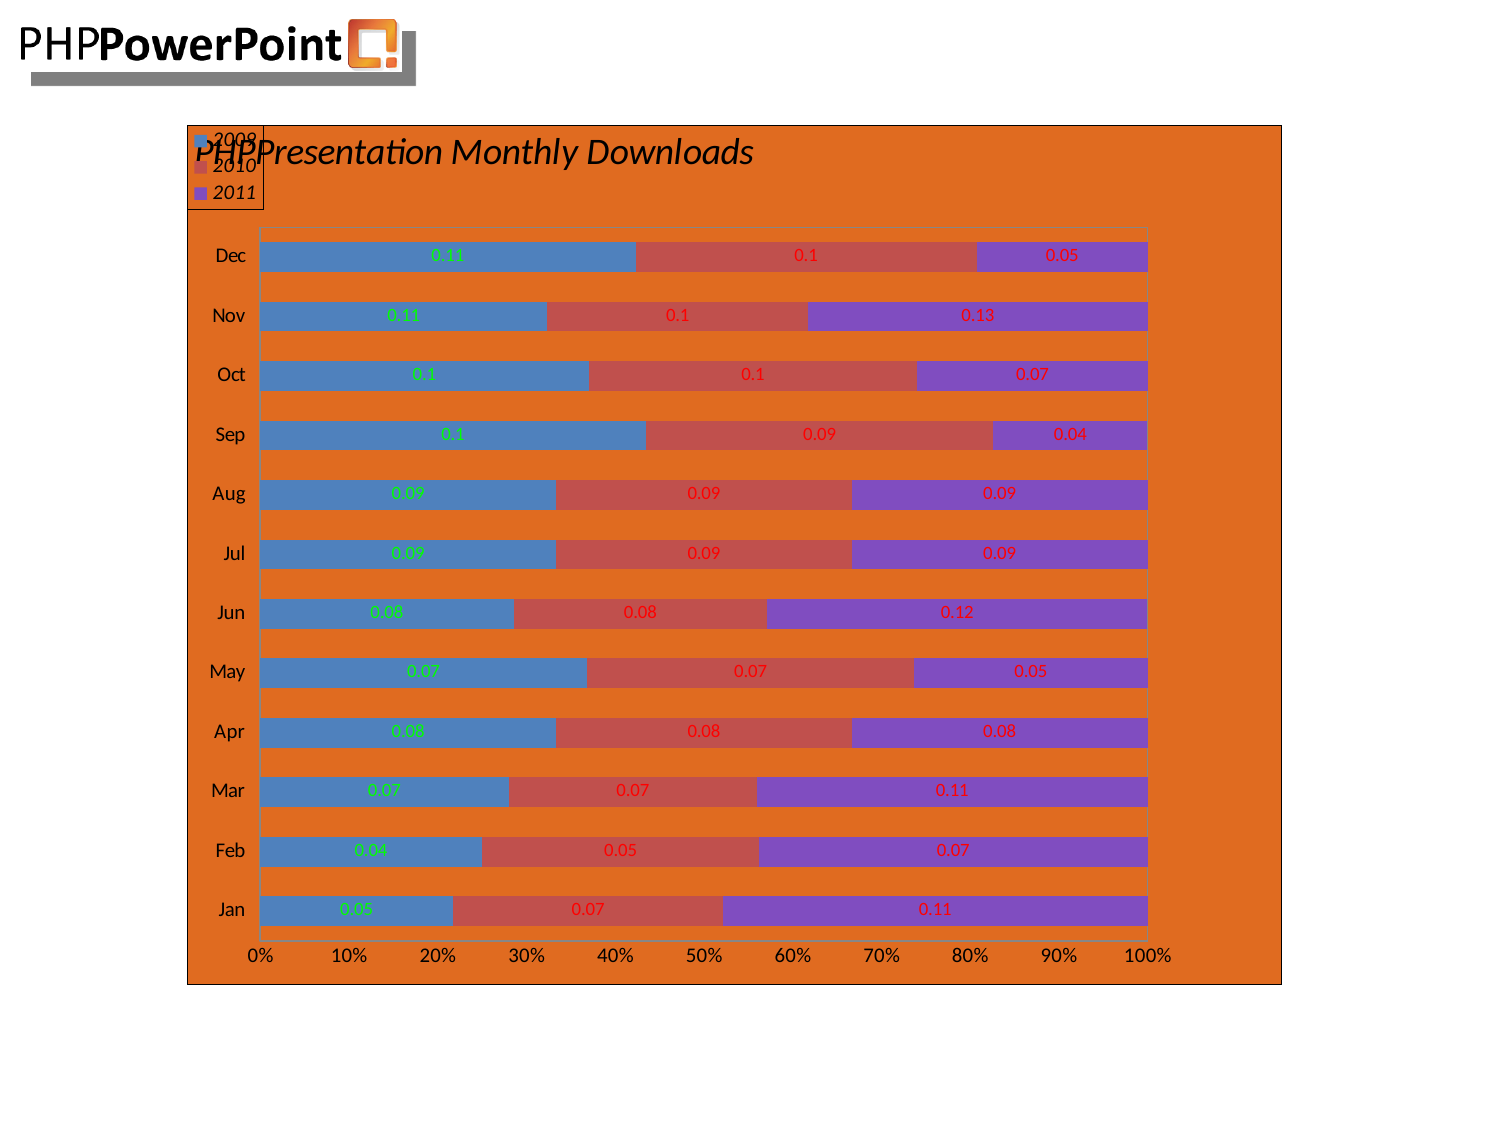

### Chart: PHPPresentation Monthly Downloads
| Category | 2009 | 2010 | 2011 |
|---|---|---|---|
| Jan | 0.05 | 0.07 | 0.11 |
| Feb | 0.04 | 0.05 | 0.07 |
| Mar | 0.07 | 0.07 | 0.11 |
| Apr | 0.08 | 0.08 | 0.08 |
| May | 0.07 | 0.07 | 0.05 |
| Jun | 0.08 | 0.08 | 0.12 |
| Jul | 0.09 | 0.09 | 0.09 |
| Aug | 0.09 | 0.09 | 0.09 |
| Sep | 0.1 | 0.09 | 0.04 |
| Oct | 0.1 | 0.1 | 0.07 |
| Nov | 0.11 | 0.1 | 0.13 |
| Dec | 0.11 | 0.1 | 0.05 |